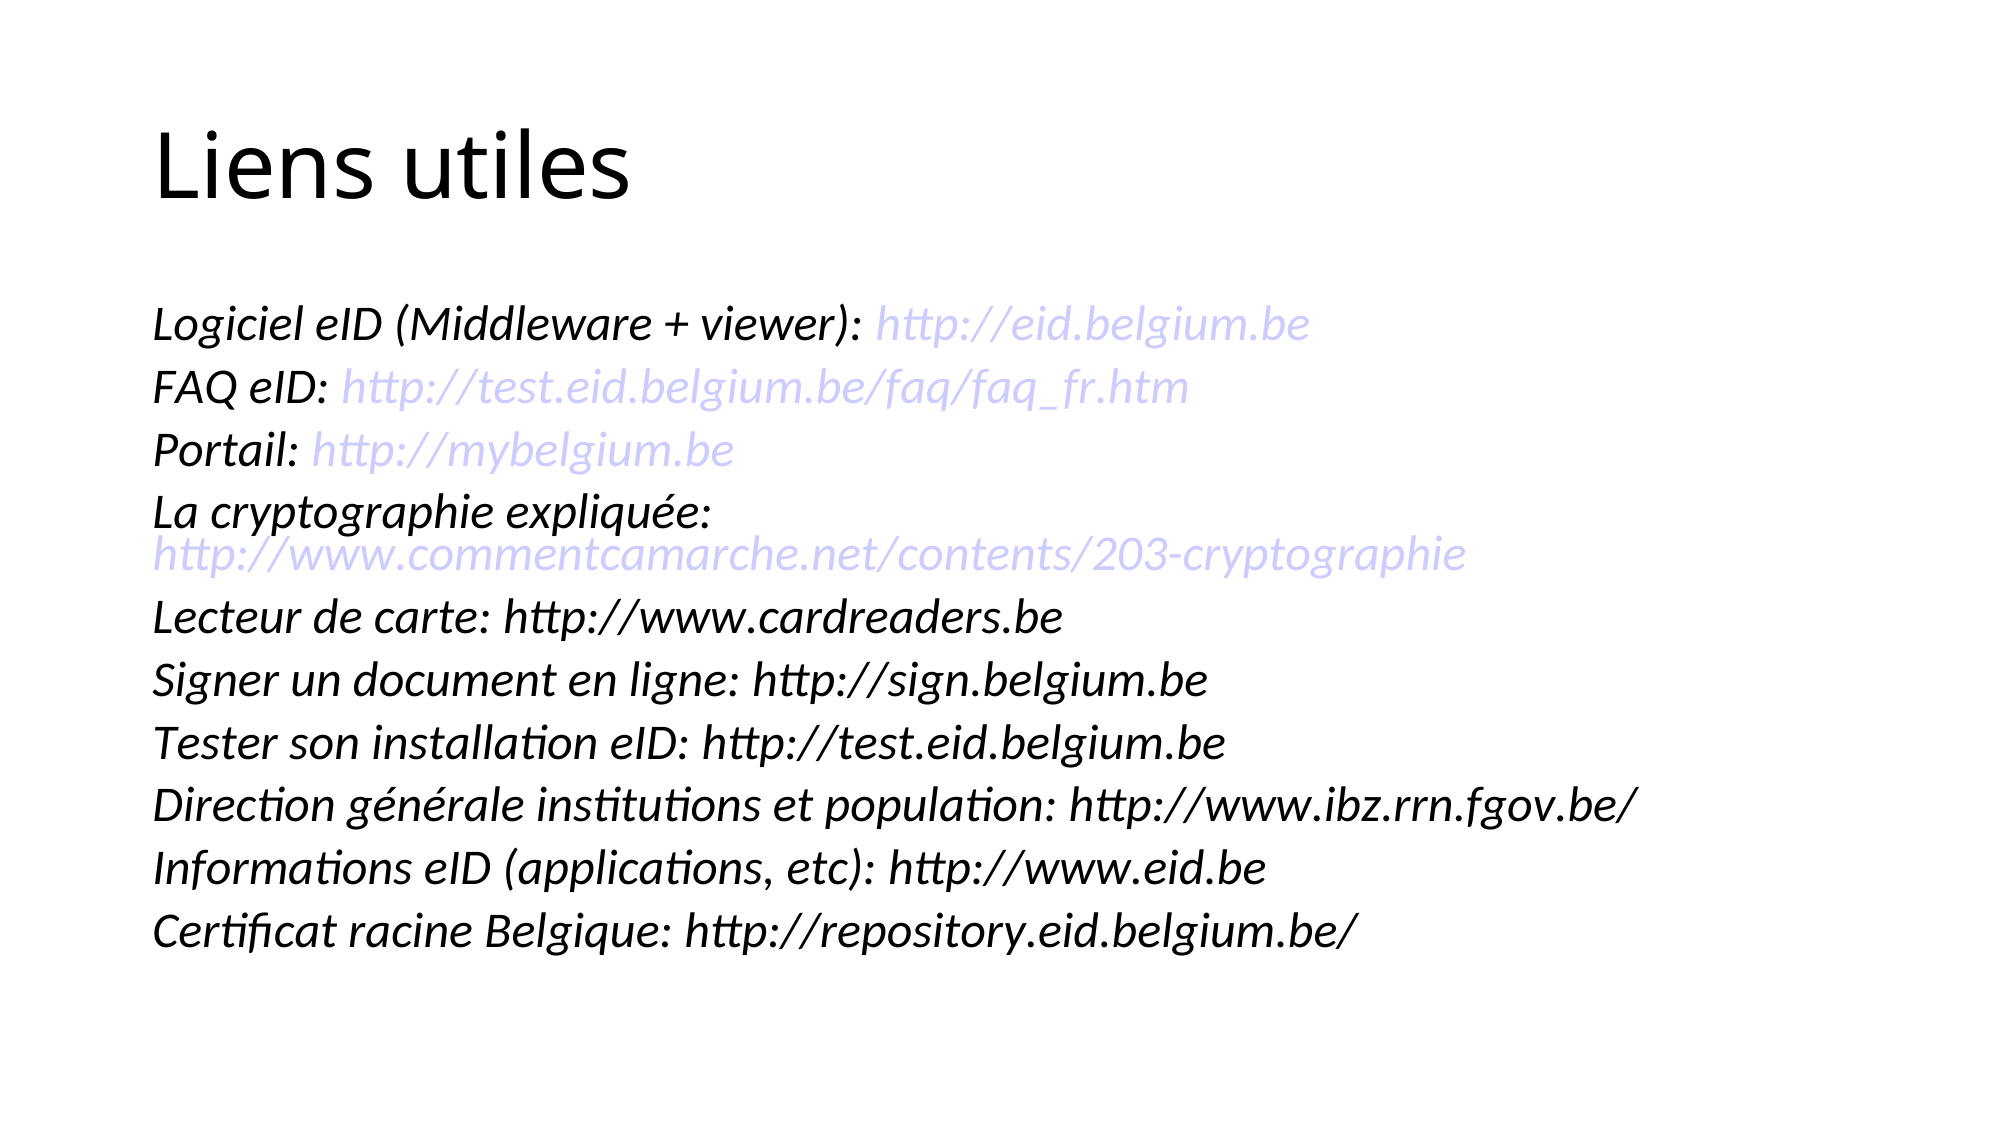

Liens utiles
Logiciel eID (Middleware + viewer): http://eid.belgium.be
FAQ eID: http://test.eid.belgium.be/faq/faq_fr.htm
Portail: http://mybelgium.be
La cryptographie expliquée: http://www.commentcamarche.net/contents/203-cryptographie
Lecteur de carte: http://www.cardreaders.be
Signer un document en ligne: http://sign.belgium.be
Tester son installation eID: http://test.eid.belgium.be
Direction générale institutions et population: http://www.ibz.rrn.fgov.be/
Informations eID (applications, etc): http://www.eid.be
Certificat racine Belgique: http://repository.eid.belgium.be/